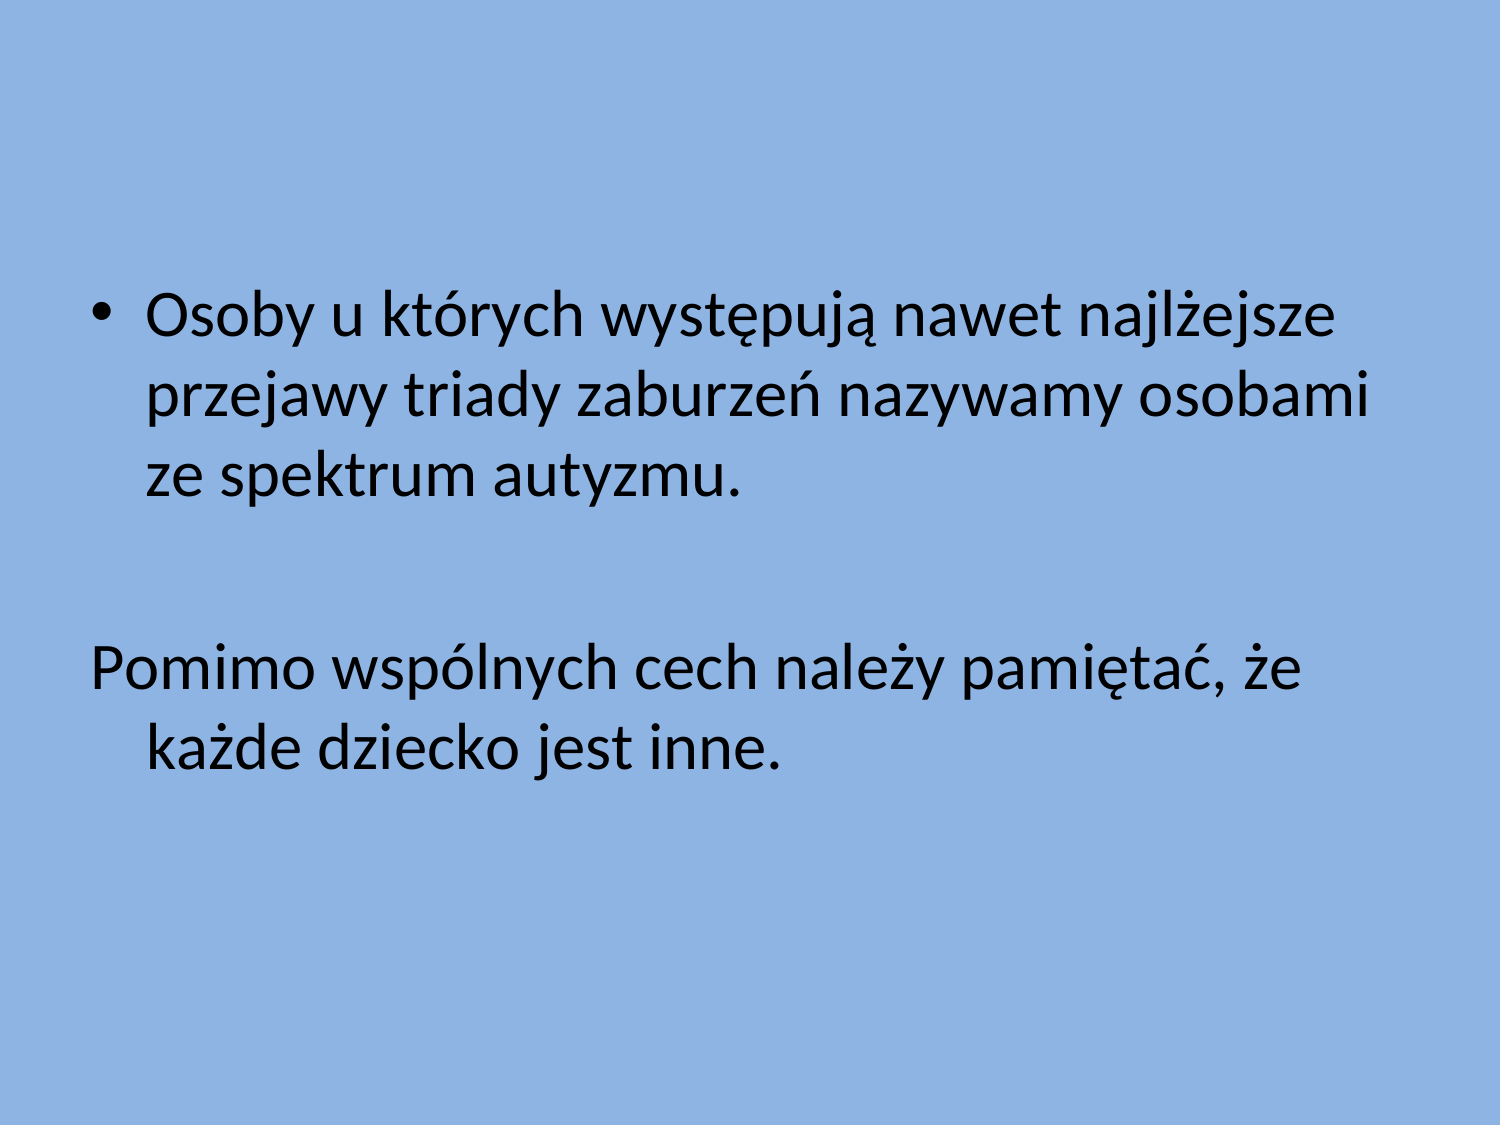

Osoby u których występują nawet najlżejsze przejawy triady zaburzeń nazywamy osobami ze spektrum autyzmu.
Pomimo wspólnych cech należy pamiętać, że każde dziecko jest inne.